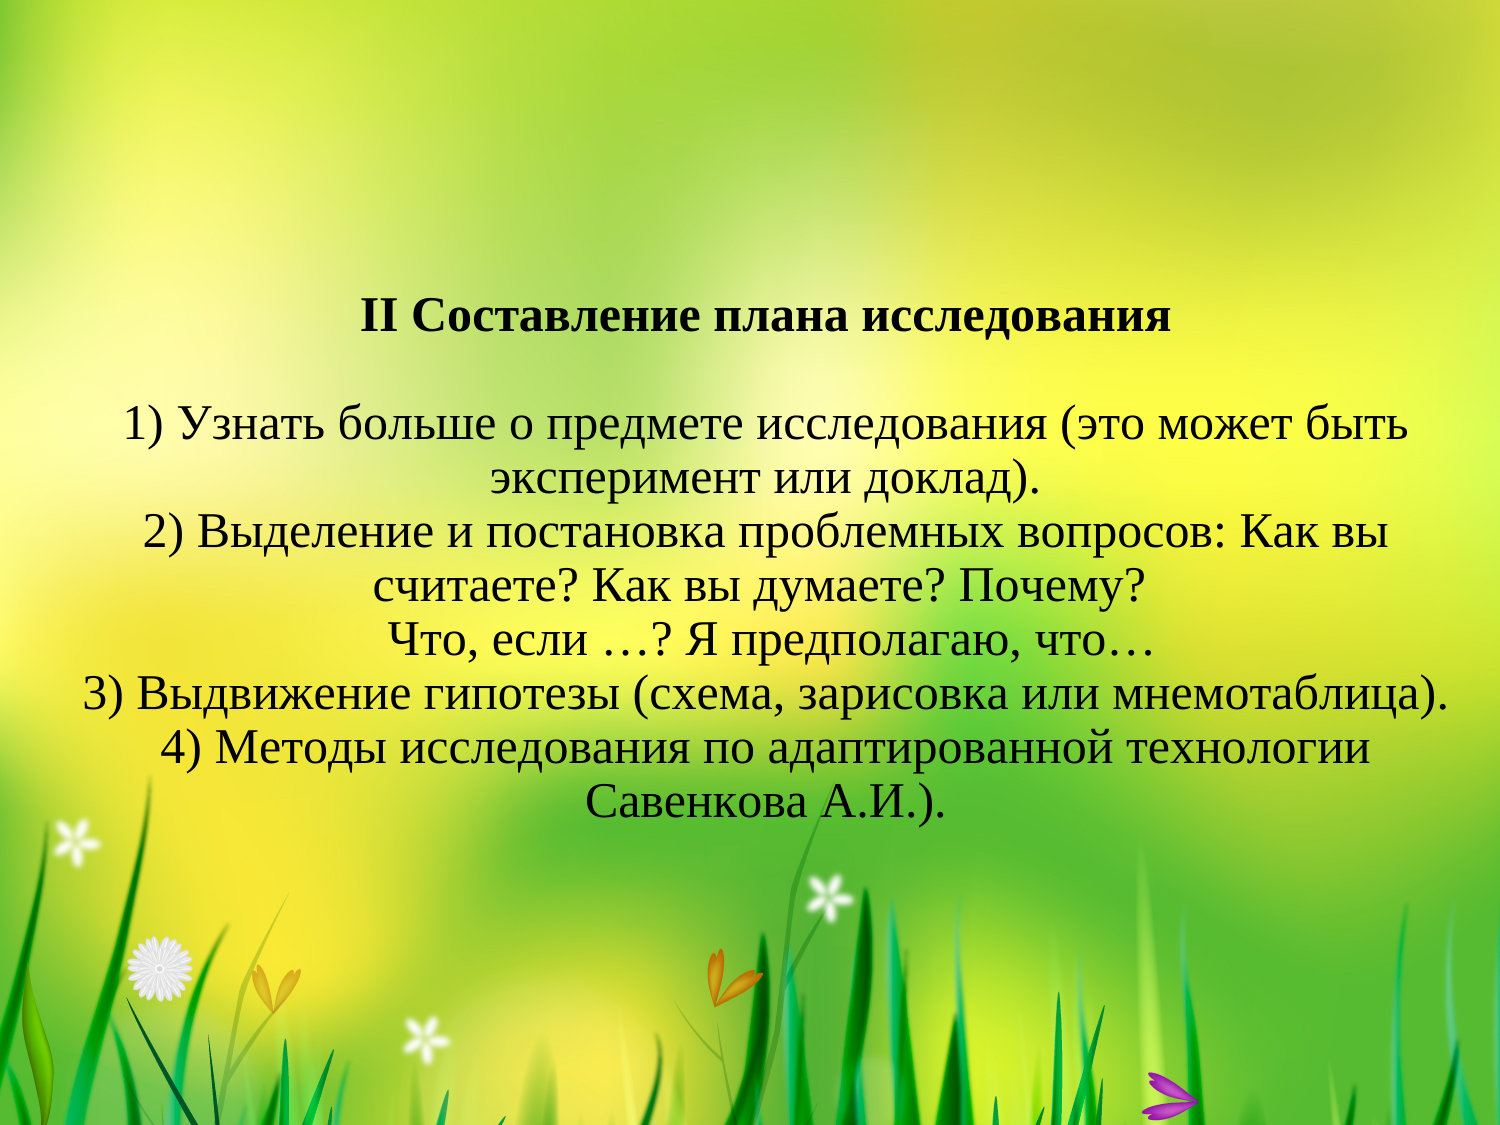

# II Составление плана исследования 1) Узнать больше о предмете исследования (это может быть эксперимент или доклад). 2) Выделение и постановка проблемных вопросов: Как вы считаете? Как вы думаете? Почему? Что, если …? Я предполагаю, что… 3) Выдвижение гипотезы (схема, зарисовка или мнемотаблица). 4) Методы исследования по адаптированной технологии Савенкова А.И.).